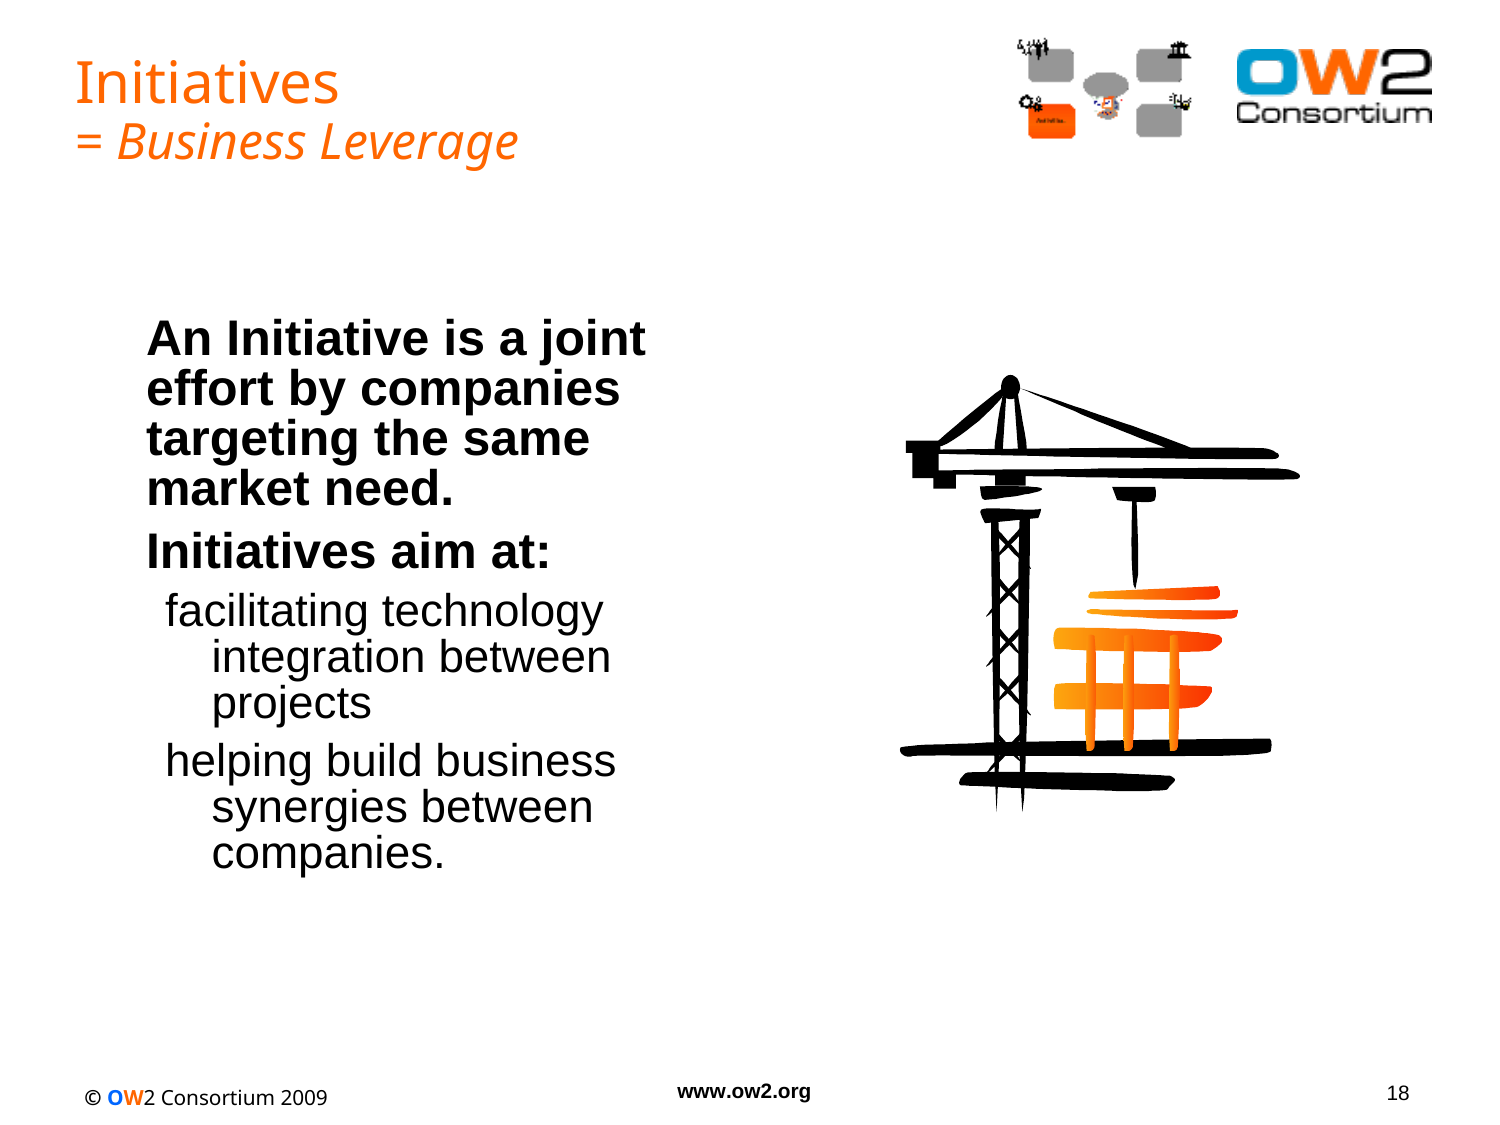

# Initiatives = Business Leverage
An Initiative is a joint effort by companies targeting the same market need.
Initiatives aim at:
facilitating technology integration between projects
helping build business synergies between companies.
18